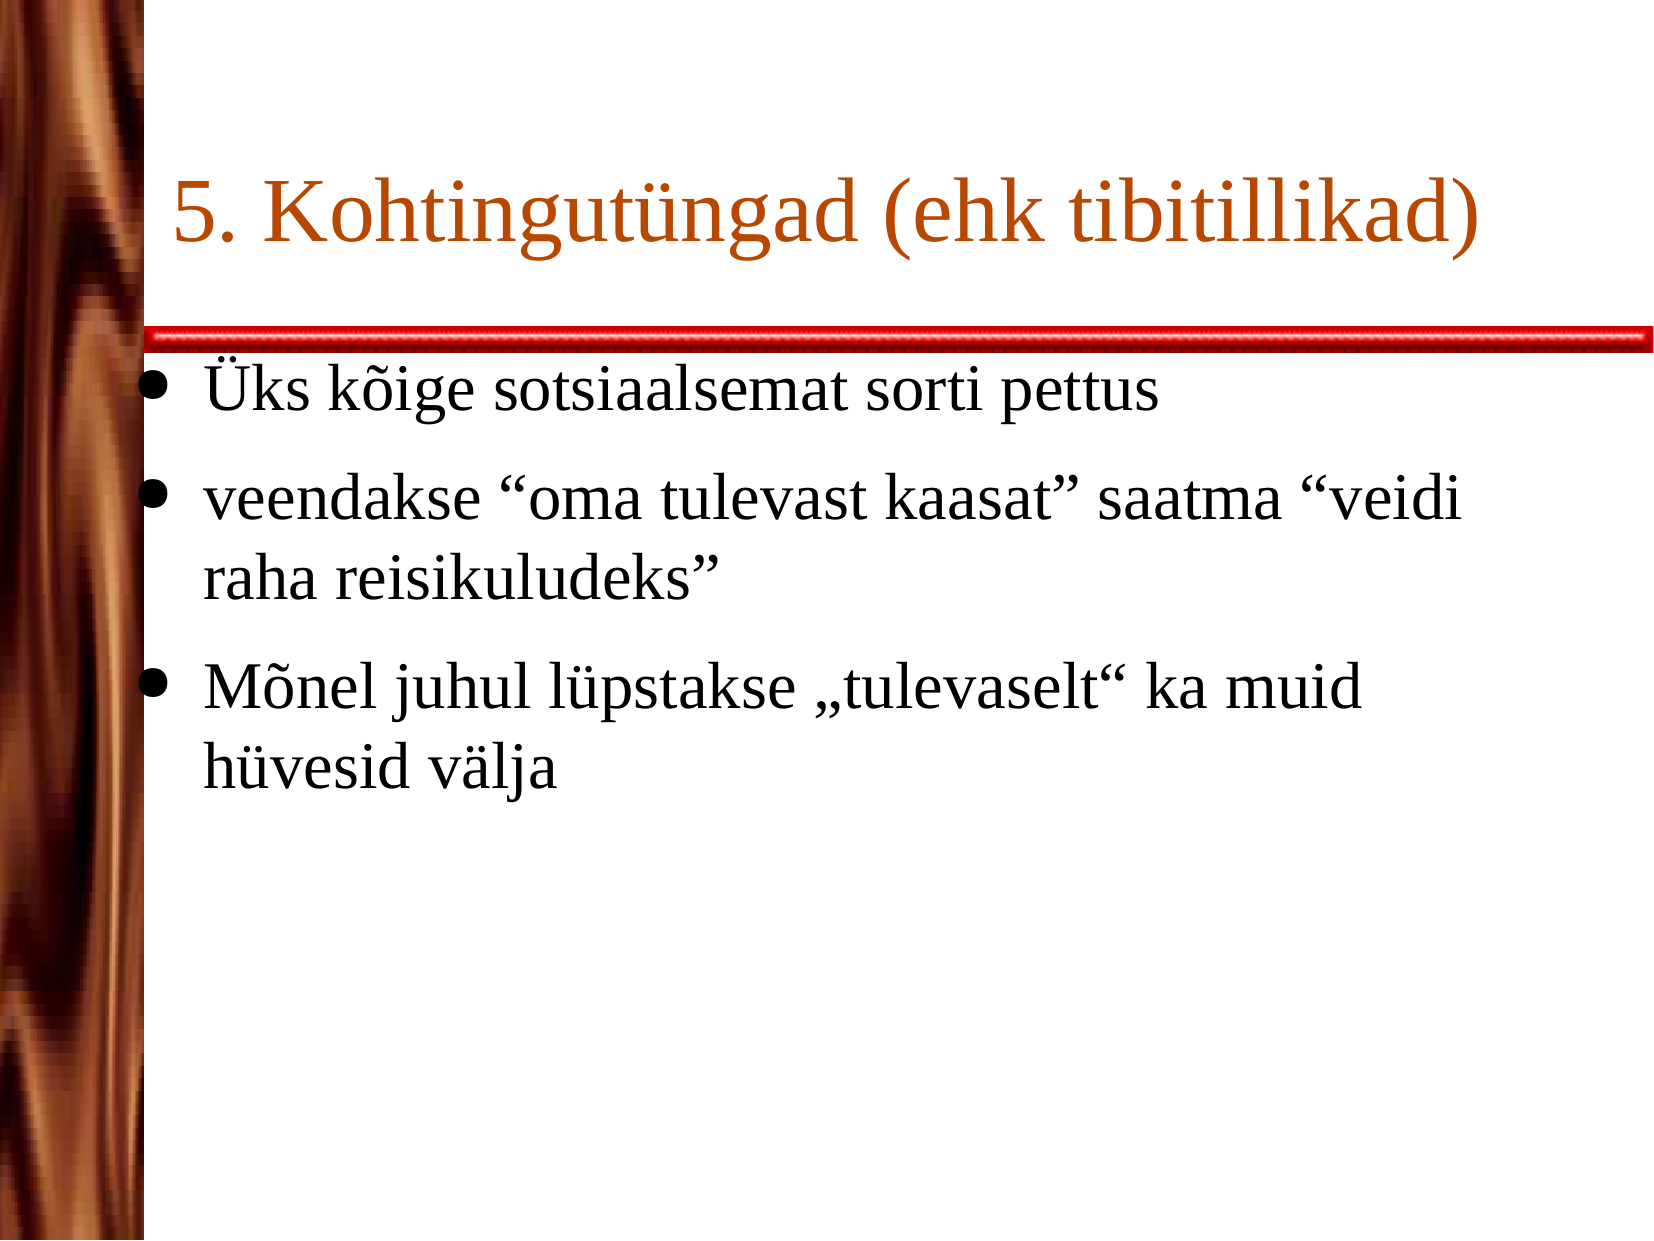

# 5. Kohtingutüngad (ehk tibitillikad)
Üks kõige sotsiaalsemat sorti pettus
veendakse “oma tulevast kaasat” saatma “veidi raha reisikuludeks”
Mõnel juhul lüpstakse „tulevaselt“ ka muid hüvesid välja